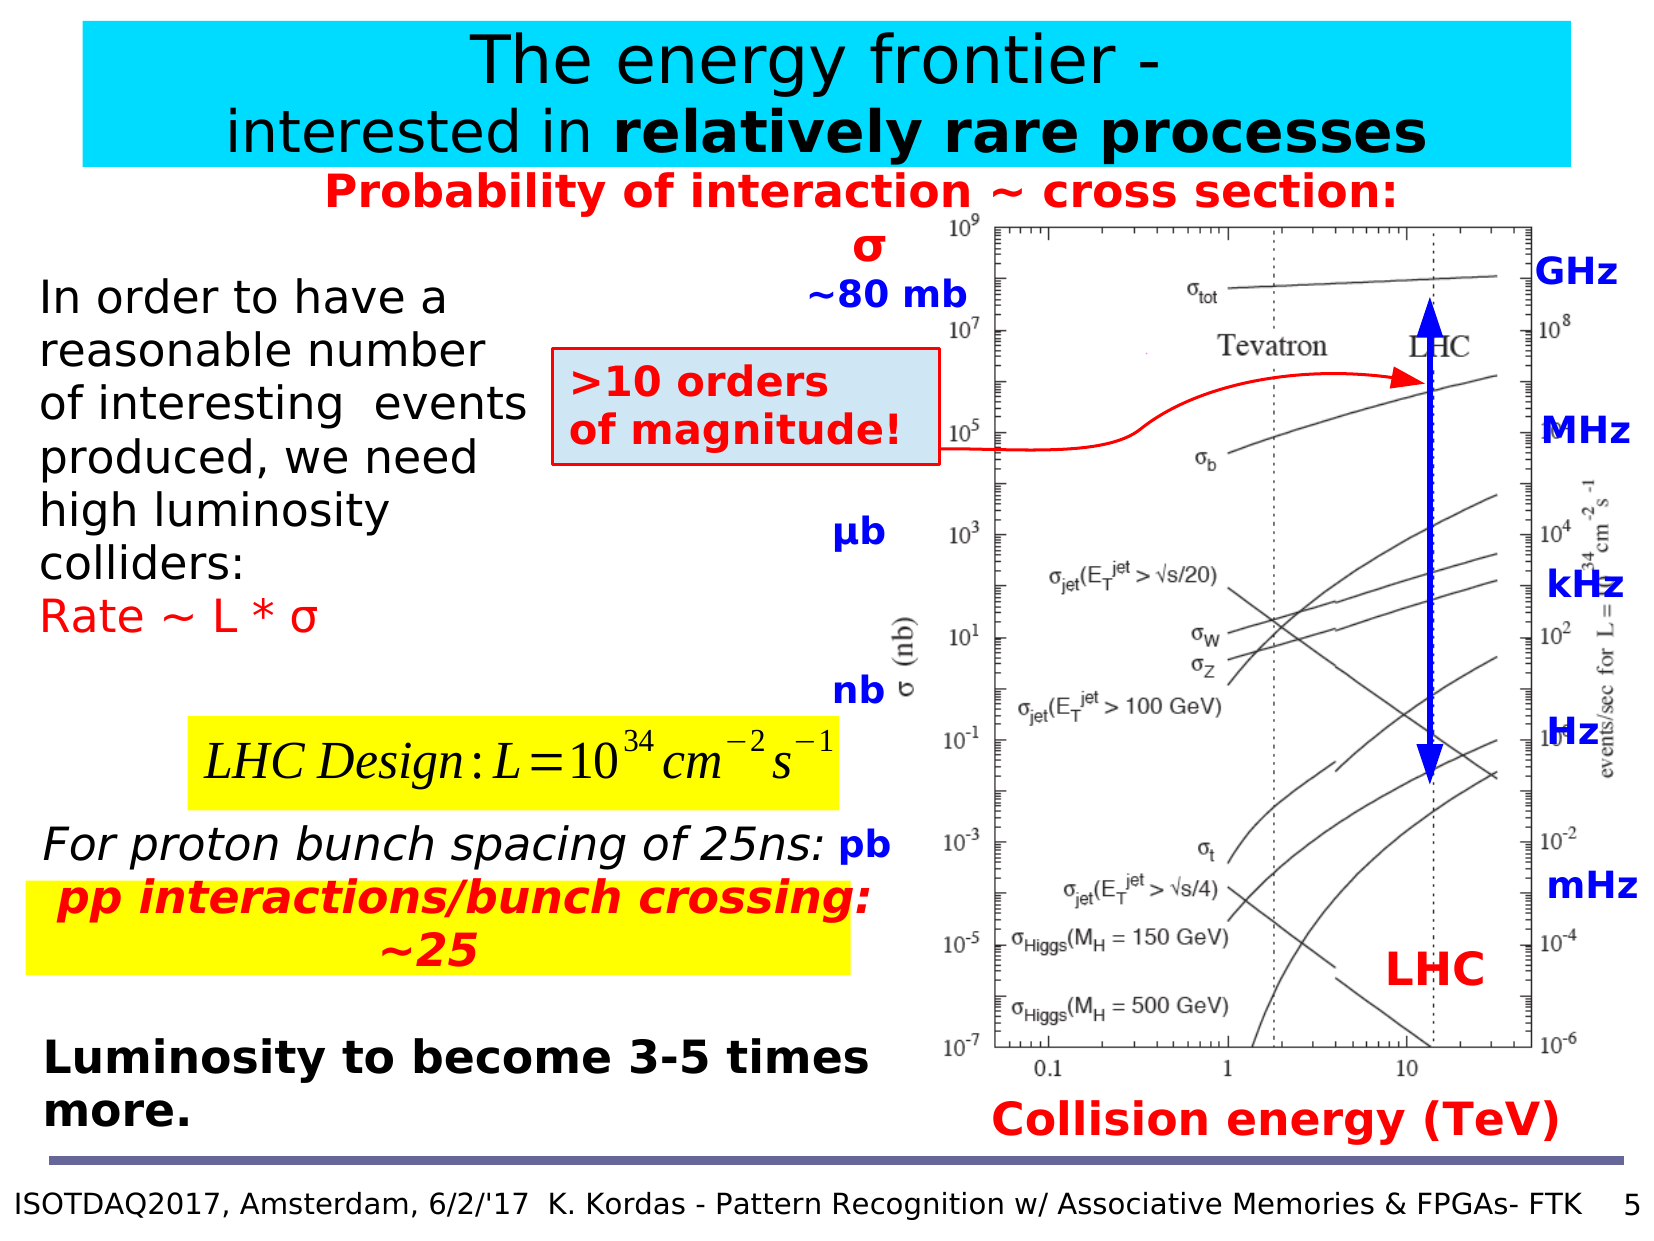

# The energy frontier - interested in relatively rare processes
Probability of interaction ~ cross section:
 σ
GHz
In order to have a reasonable number
of interesting events produced, we need
high luminosity
colliders:
Rate ~ L * σ
~80 mb
>10 orders
of magnitude!
MHz
μb
kHz
nb
Hz
For proton bunch spacing of 25ns:
 pp interactions/bunch crossing: ~25
Luminosity to become 3-5 times more.
pb
mHz
LHC
Collision energy (TeV)
ISOTDAQ2017, Amsterdam, 6/2/'17
K. Kordas - Pattern Recognition w/ Associative Memories & FPGAs- FTK
5